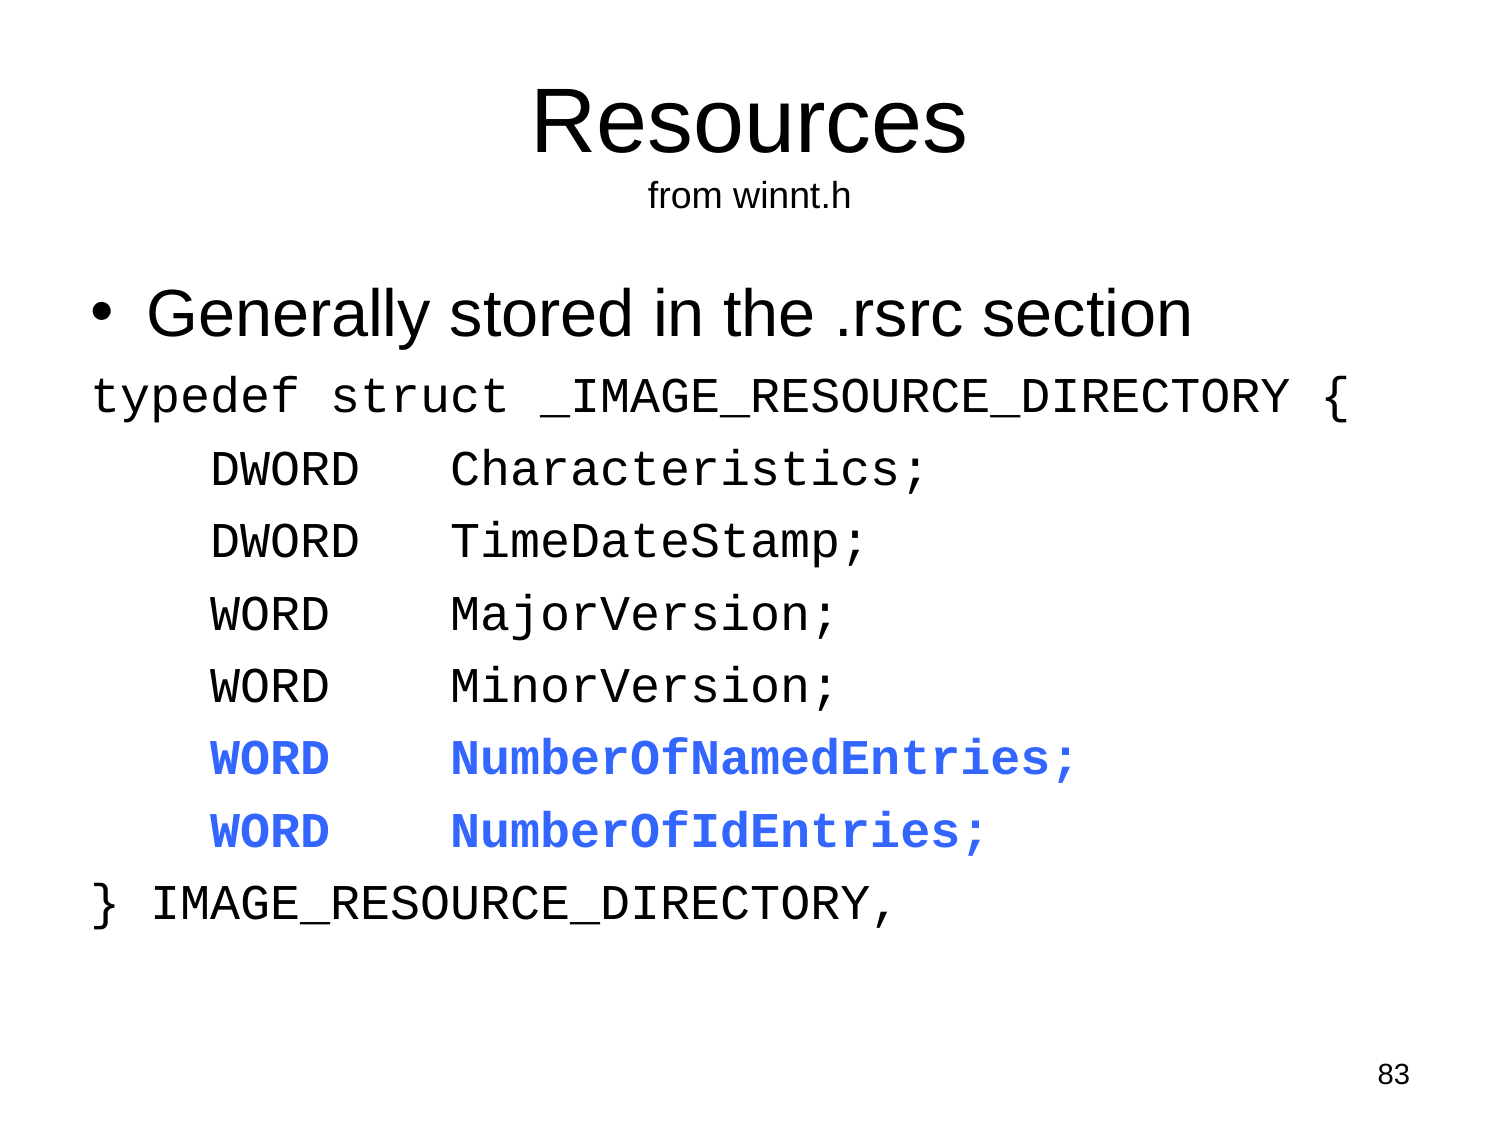

# Resources from winnt.h
Generally stored in the .rsrc section
typedef struct _IMAGE_RESOURCE_DIRECTORY {
 DWORD Characteristics;
 DWORD TimeDateStamp;
 WORD MajorVersion;
 WORD MinorVersion;
 WORD NumberOfNamedEntries;
 WORD NumberOfIdEntries;
} IMAGE_RESOURCE_DIRECTORY,